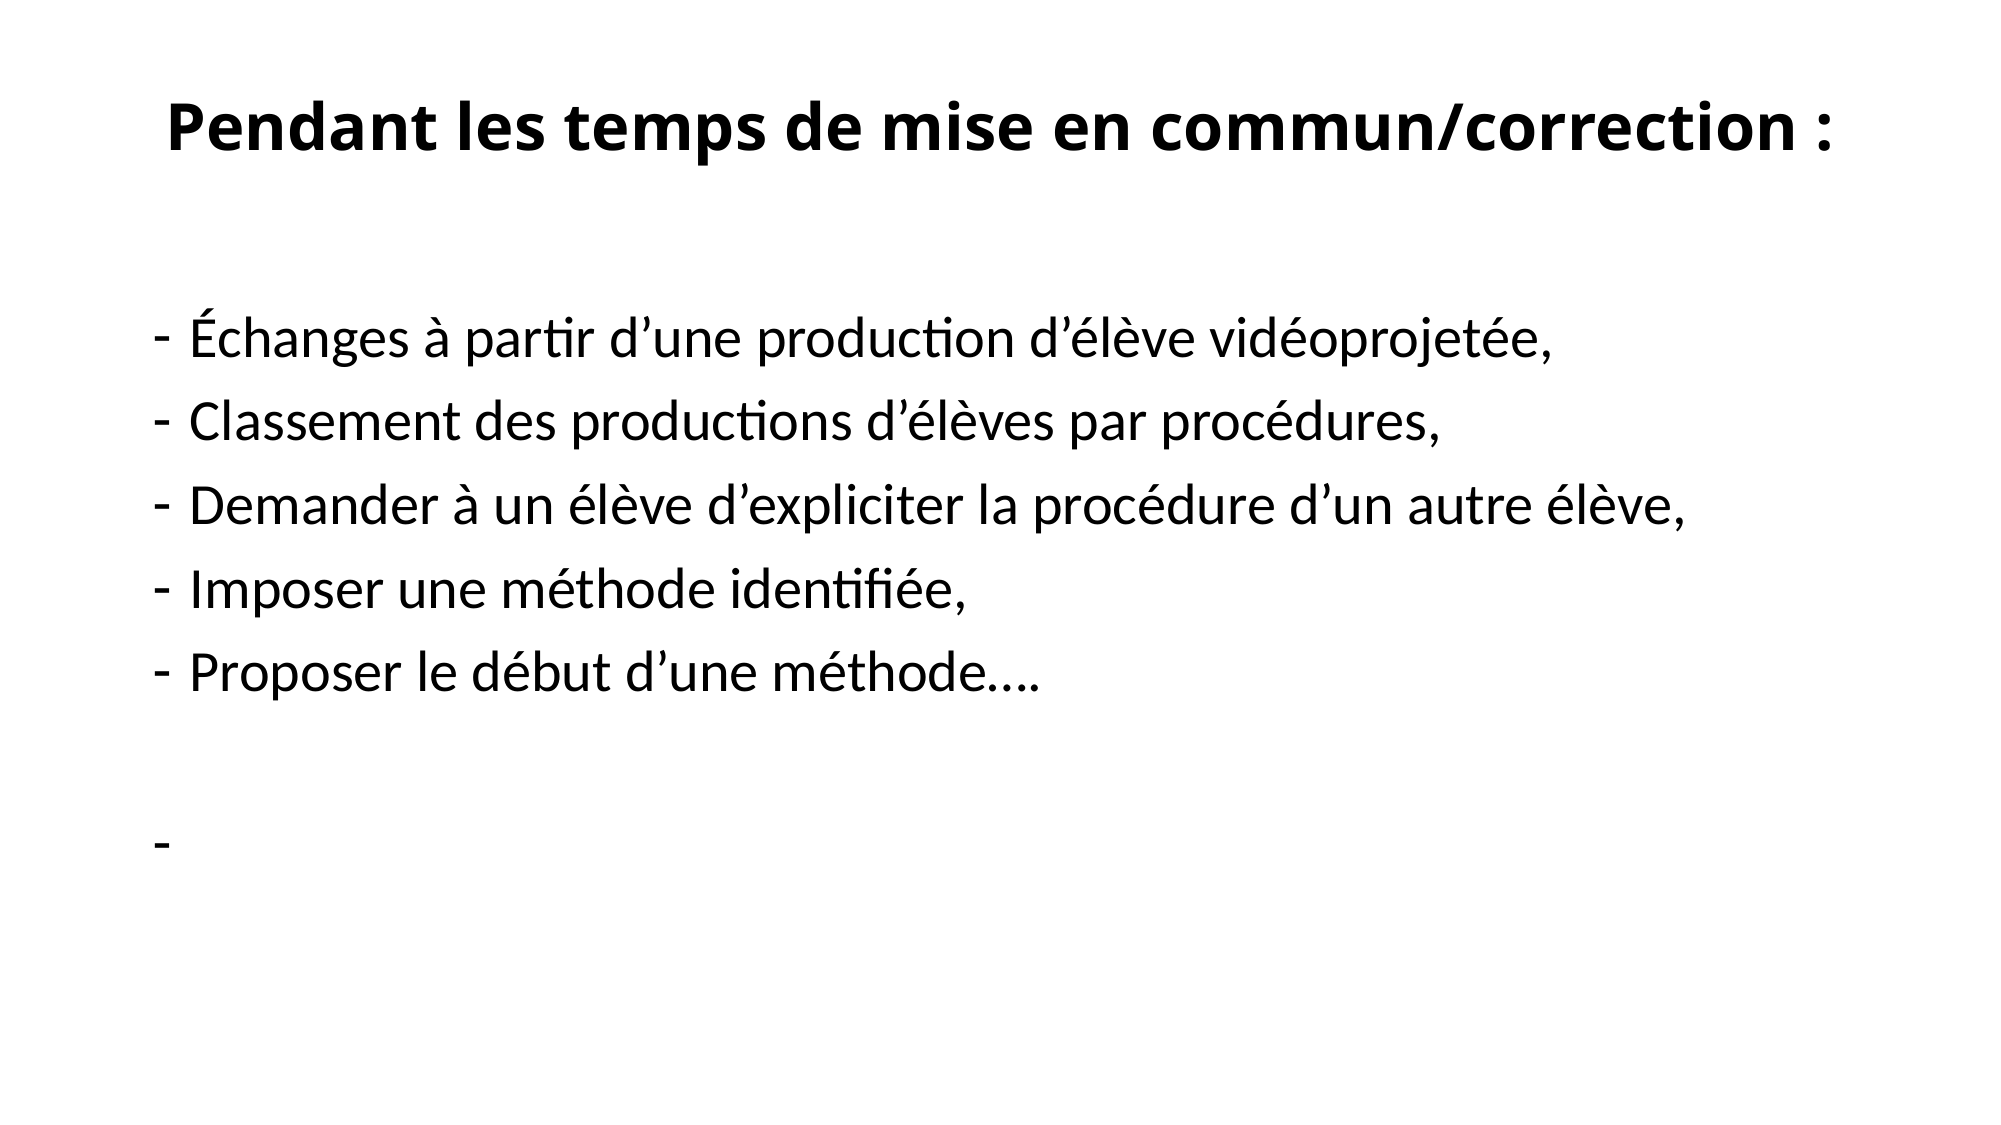

# Pendant les temps de mise en commun/correction :
Échanges à partir d’une production d’élève vidéoprojetée,
Classement des productions d’élèves par procédures,
Demander à un élève d’expliciter la procédure d’un autre élève,
Imposer une méthode identifiée,
Proposer le début d’une méthode….